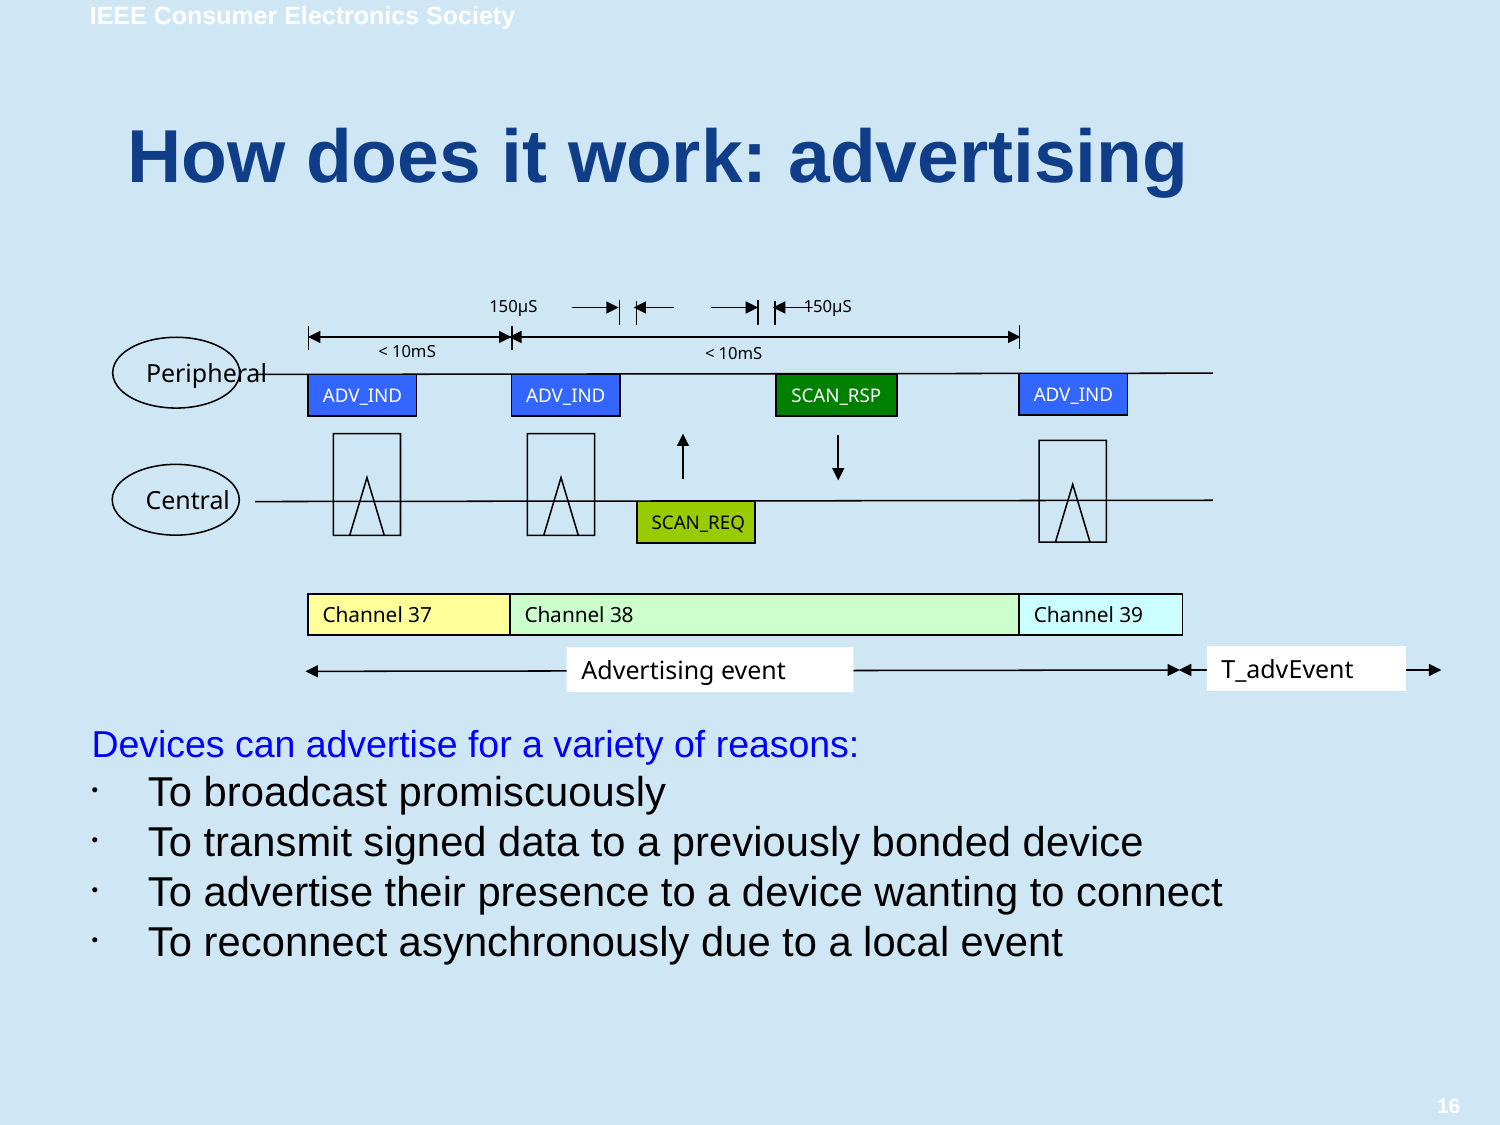

# How does it work: advertising
150µS
150µS
< 10mS
< 10mS
Peripheral
ADV_IND
ADV_IND
ADV_IND
SCAN_RSP
Central
SCAN_REQ
Channel 37
Channel 38
Channel 39
T_advEvent
Advertising event
Devices can advertise for a variety of reasons:
To broadcast promiscuously
To transmit signed data to a previously bonded device
To advertise their presence to a device wanting to connect
To reconnect asynchronously due to a local event